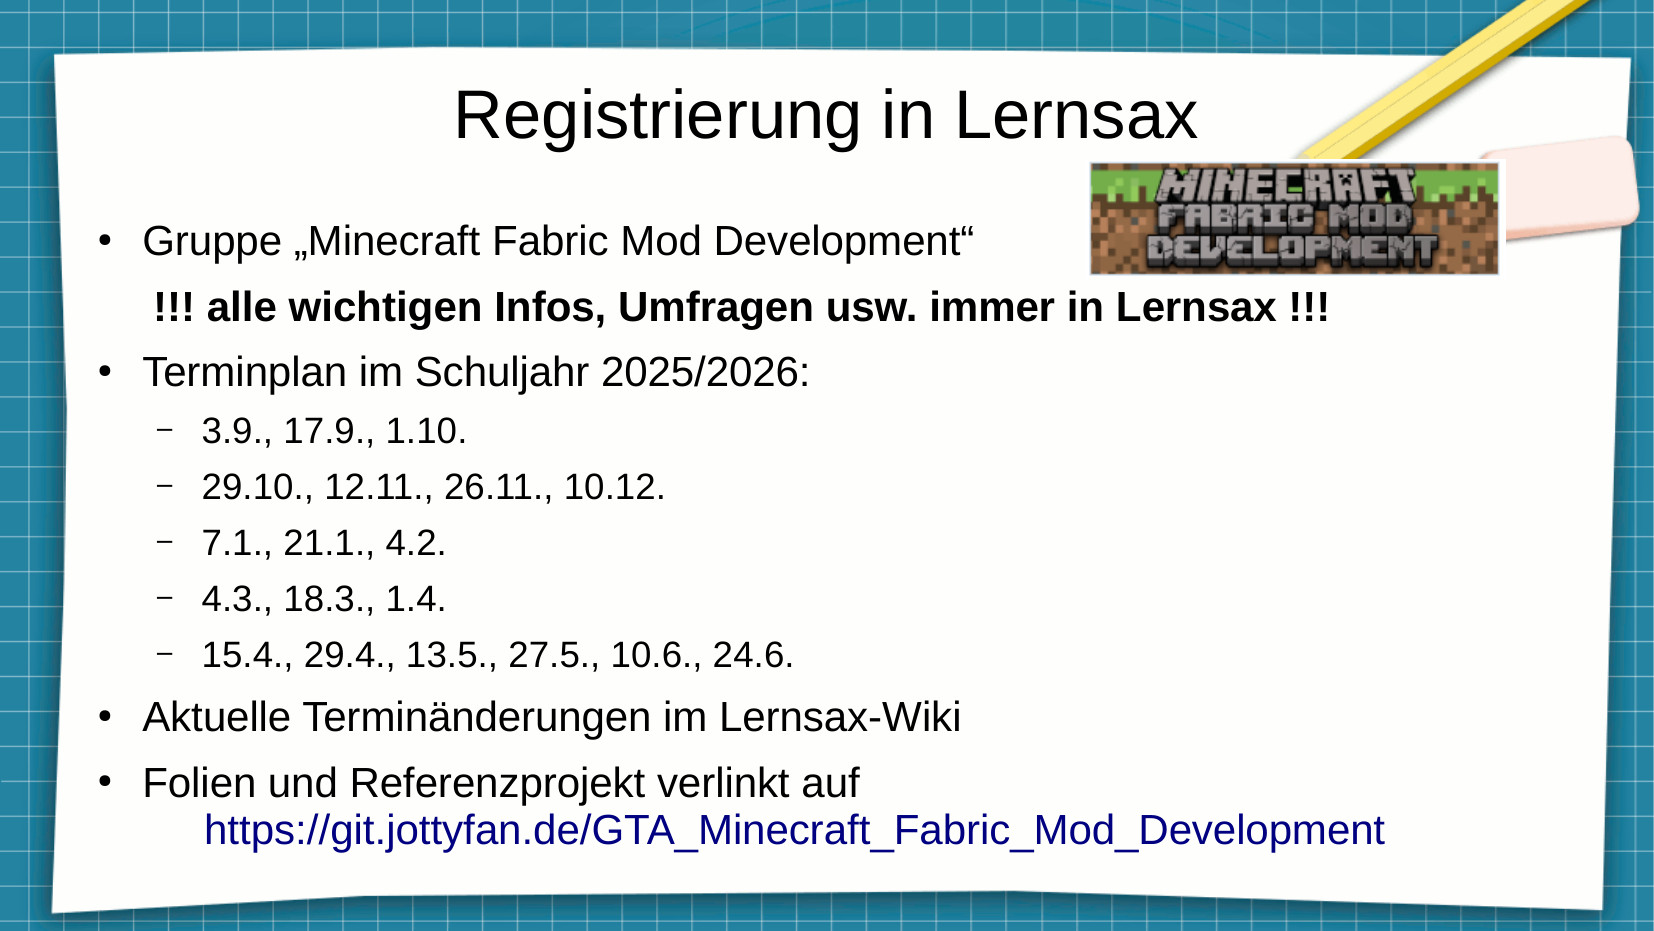

# Registrierung in Lernsax
Gruppe „Minecraft Fabric Mod Development“
 !!! alle wichtigen Infos, Umfragen usw. immer in Lernsax !!!
Terminplan im Schuljahr 2025/2026:
3.9., 17.9., 1.10.
29.10., 12.11., 26.11., 10.12.
7.1., 21.1., 4.2.
4.3., 18.3., 1.4.
15.4., 29.4., 13.5., 27.5., 10.6., 24.6.
Aktuelle Terminänderungen im Lernsax-Wiki
Folien und Referenzprojekt verlinkt auf
	https://git.jottyfan.de/GTA_Minecraft_Fabric_Mod_Development